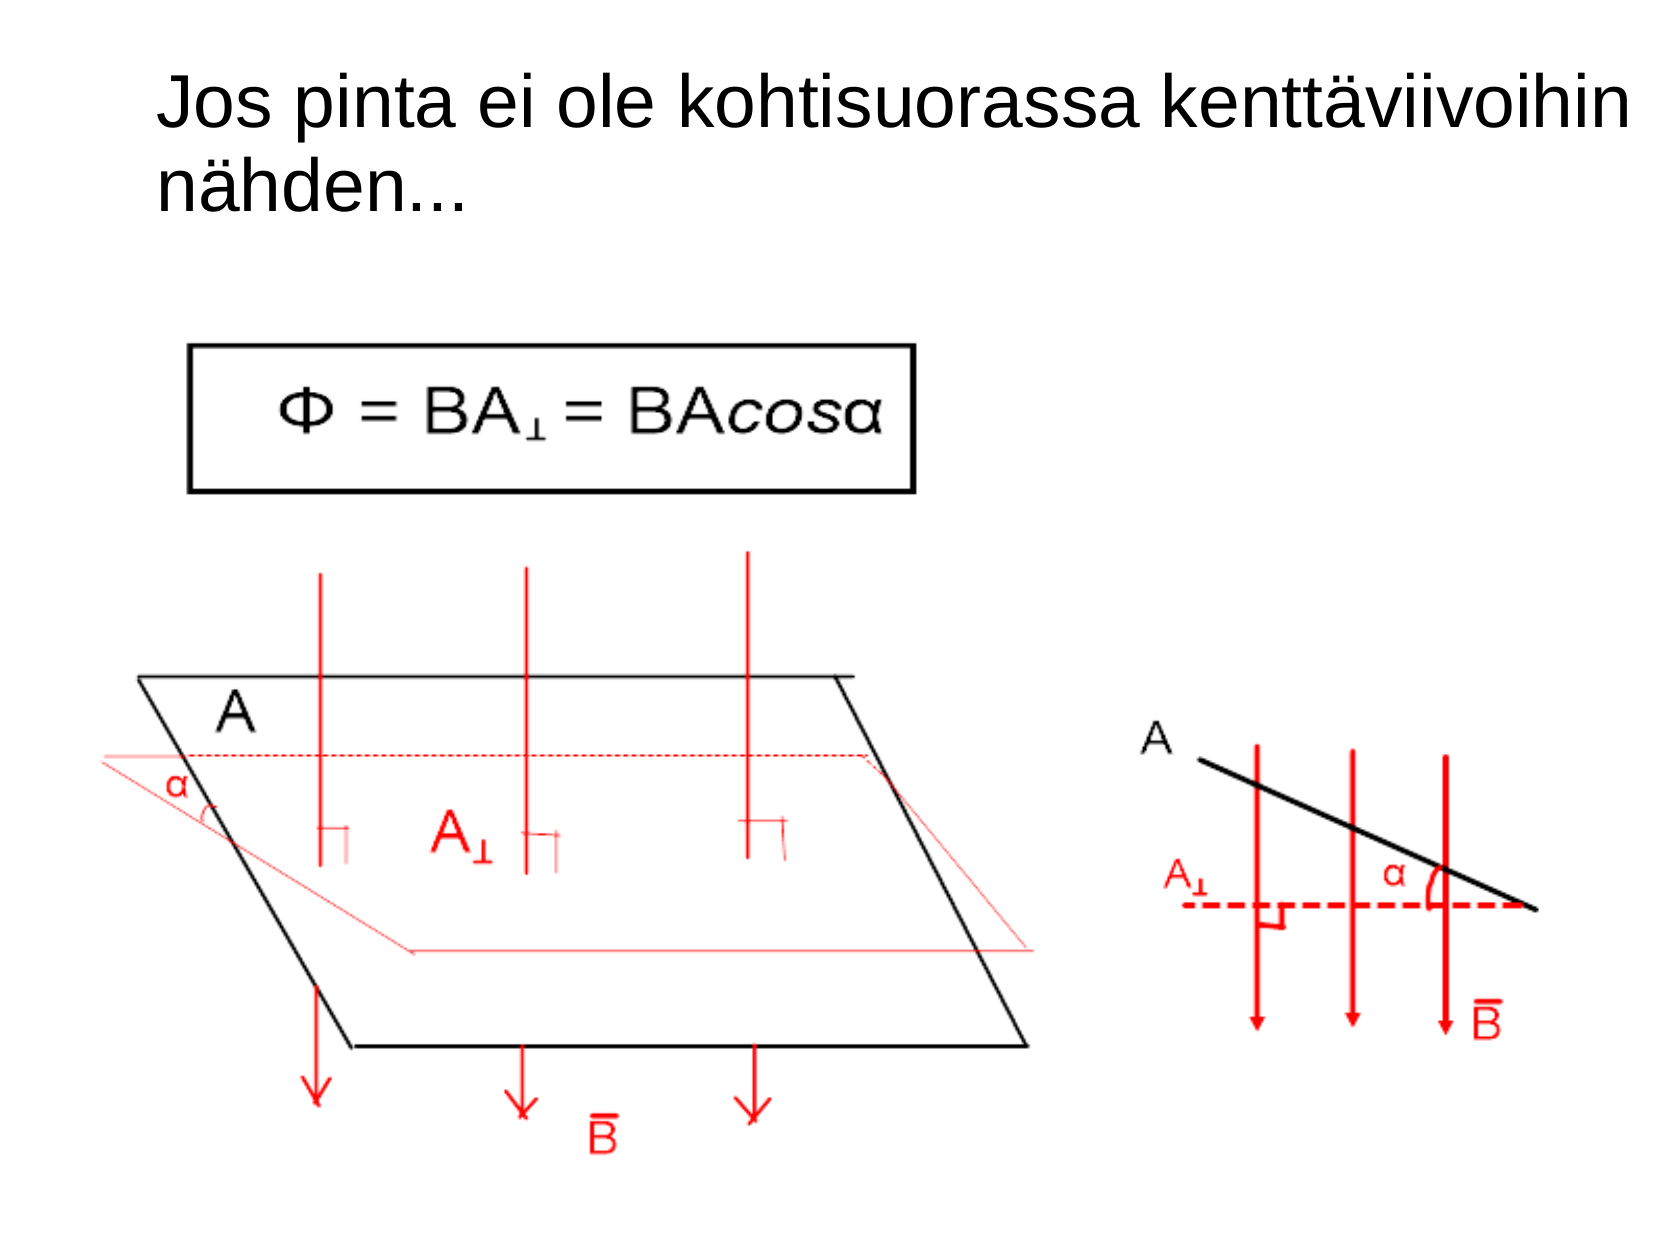

Jos pinta ei ole kohtisuorassa kenttäviivoihin nähden...